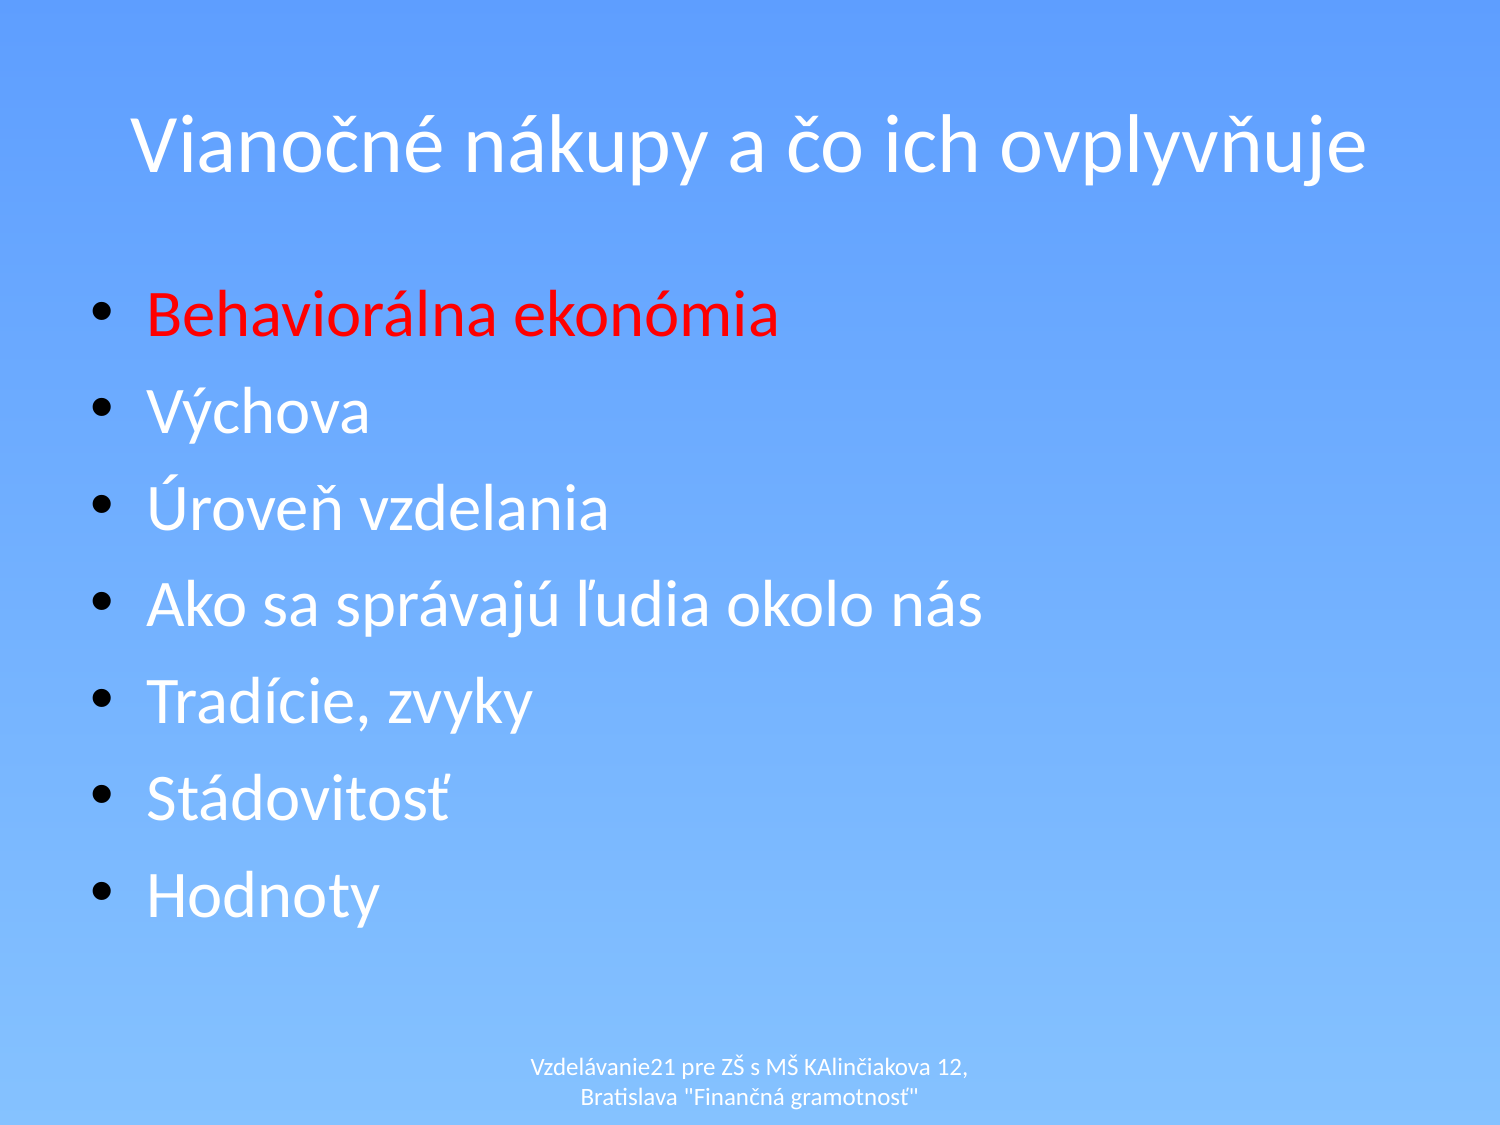

# Vianočné nákupy a čo ich ovplyvňuje
Behaviorálna ekonómia
Výchova
Úroveň vzdelania
Ako sa správajú ľudia okolo nás
Tradície, zvyky
Stádovitosť
Hodnoty
Vzdelávanie21 pre ZŠ s MŠ KAlinčiakova 12, Bratislava "Finančná gramotnosť"